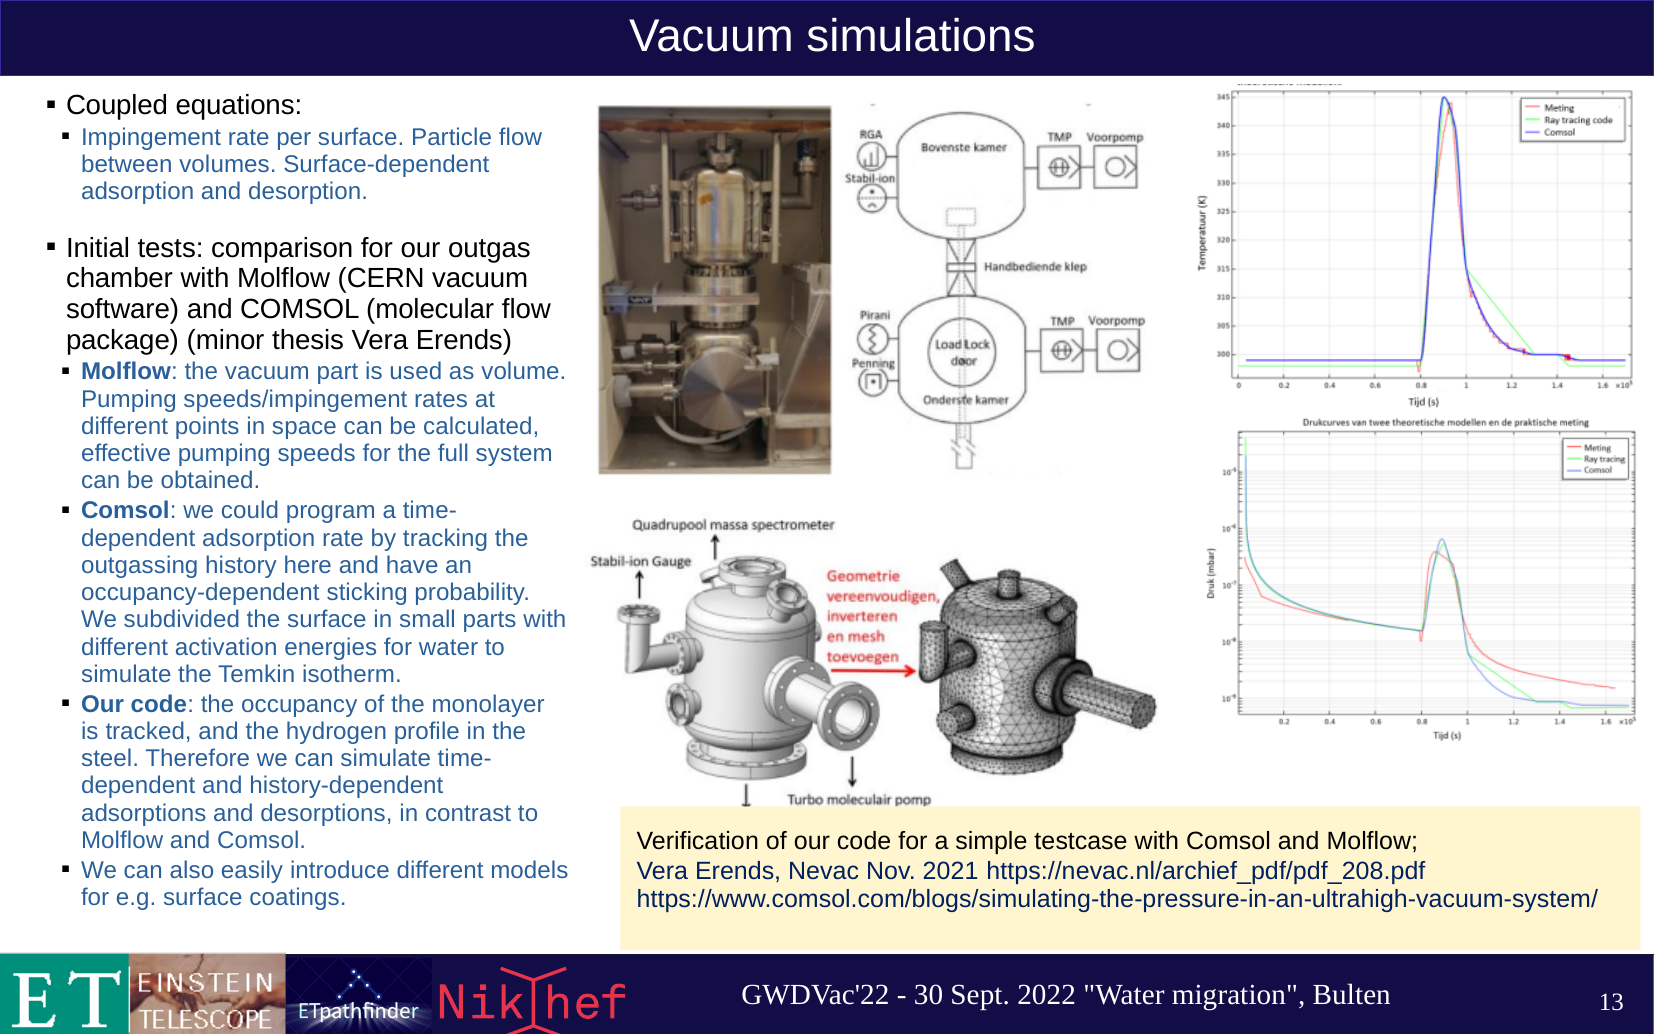

# Vacuum simulations
Coupled equations:
Impingement rate per surface. Particle flow between volumes. Surface-dependent adsorption and desorption.
Initial tests: comparison for our outgas chamber with Molflow (CERN vacuum software) and COMSOL (molecular flow package) (minor thesis Vera Erends)
Molflow: the vacuum part is used as volume. Pumping speeds/impingement rates at different points in space can be calculated, effective pumping speeds for the full system can be obtained.
Comsol: we could program a time-dependent adsorption rate by tracking the outgassing history here and have an occupancy-dependent sticking probability. We subdivided the surface in small parts with different activation energies for water to simulate the Temkin isotherm.
Our code: the occupancy of the monolayer is tracked, and the hydrogen profile in the steel. Therefore we can simulate time-dependent and history-dependent adsorptions and desorptions, in contrast to Molflow and Comsol.
We can also easily introduce different models for e.g. surface coatings.
Verification of our code for a simple testcase with Comsol and Molflow;
Vera Erends, Nevac Nov. 2021 https://nevac.nl/archief_pdf/pdf_208.pdf
https://www.comsol.com/blogs/simulating-the-pressure-in-an-ultrahigh-vacuum-system/
GWDVac'22 - 30 Sept. 2022 "Water migration", Bulten
13